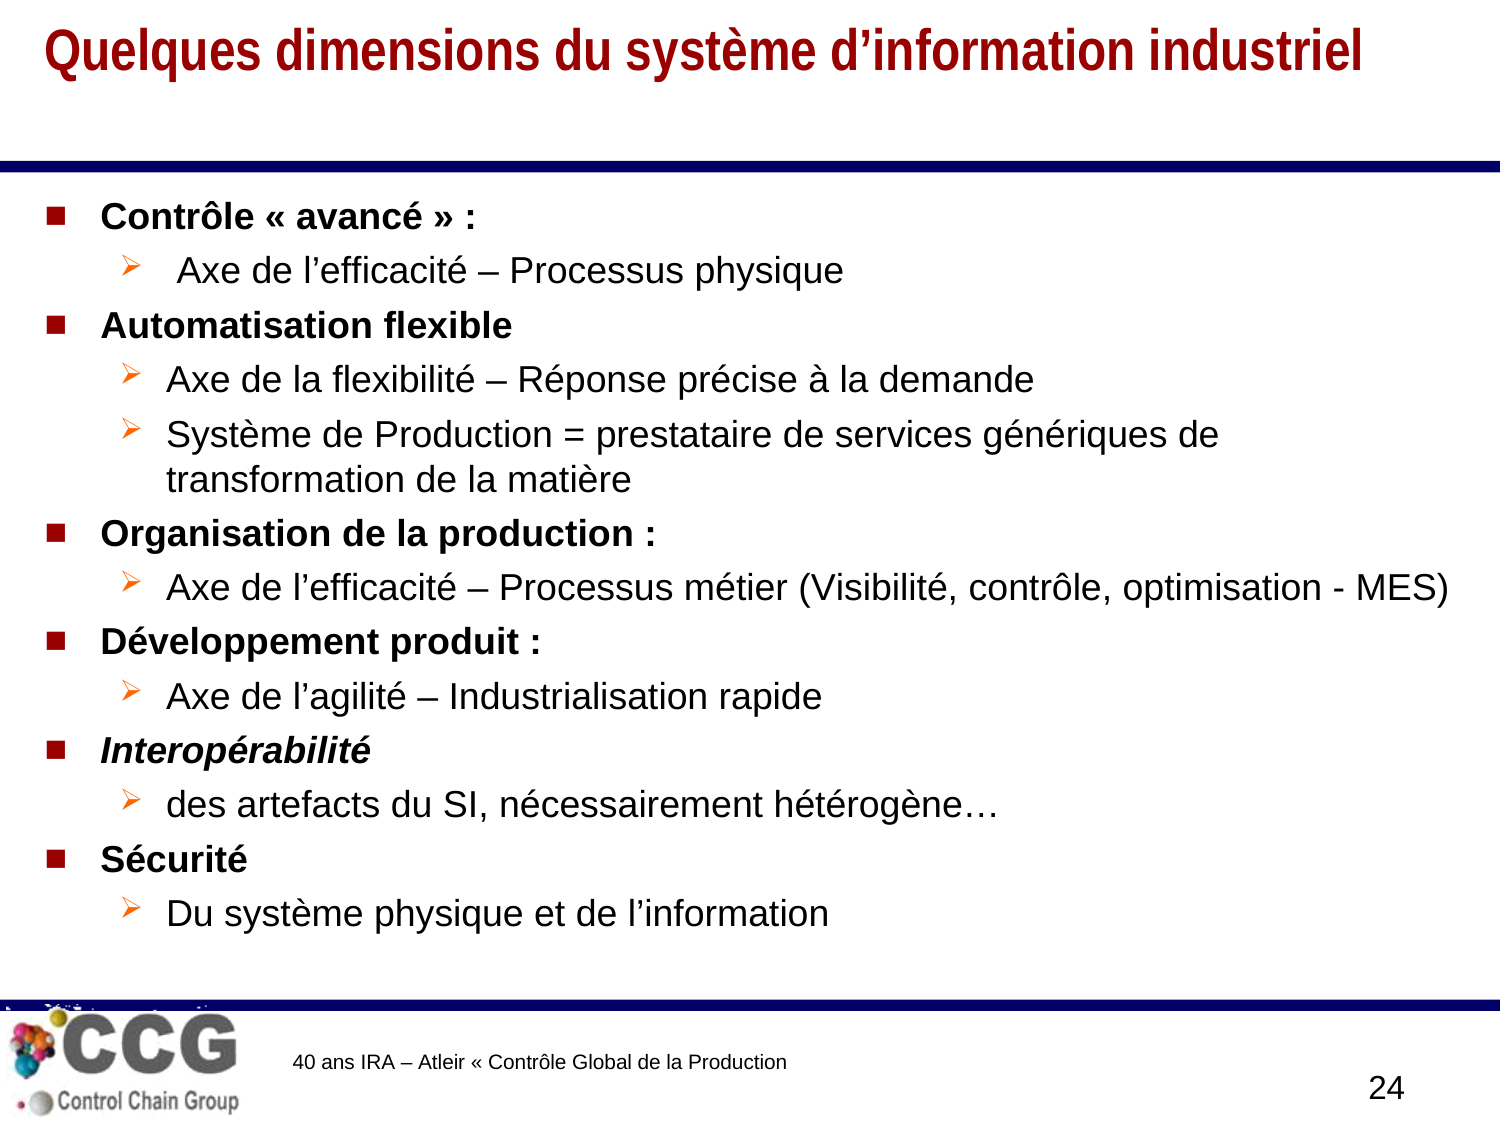

# Quelques dimensions du système d’information industriel
Contrôle « avancé » :
 Axe de l’efficacité – Processus physique
Automatisation flexible
Axe de la flexibilité – Réponse précise à la demande
Système de Production = prestataire de services génériques de transformation de la matière
Organisation de la production :
Axe de l’efficacité – Processus métier (Visibilité, contrôle, optimisation - MES)‏
Développement produit :
Axe de l’agilité – Industrialisation rapide
Interopérabilité
des artefacts du SI, nécessairement hétérogène…
Sécurité
Du système physique et de l’information